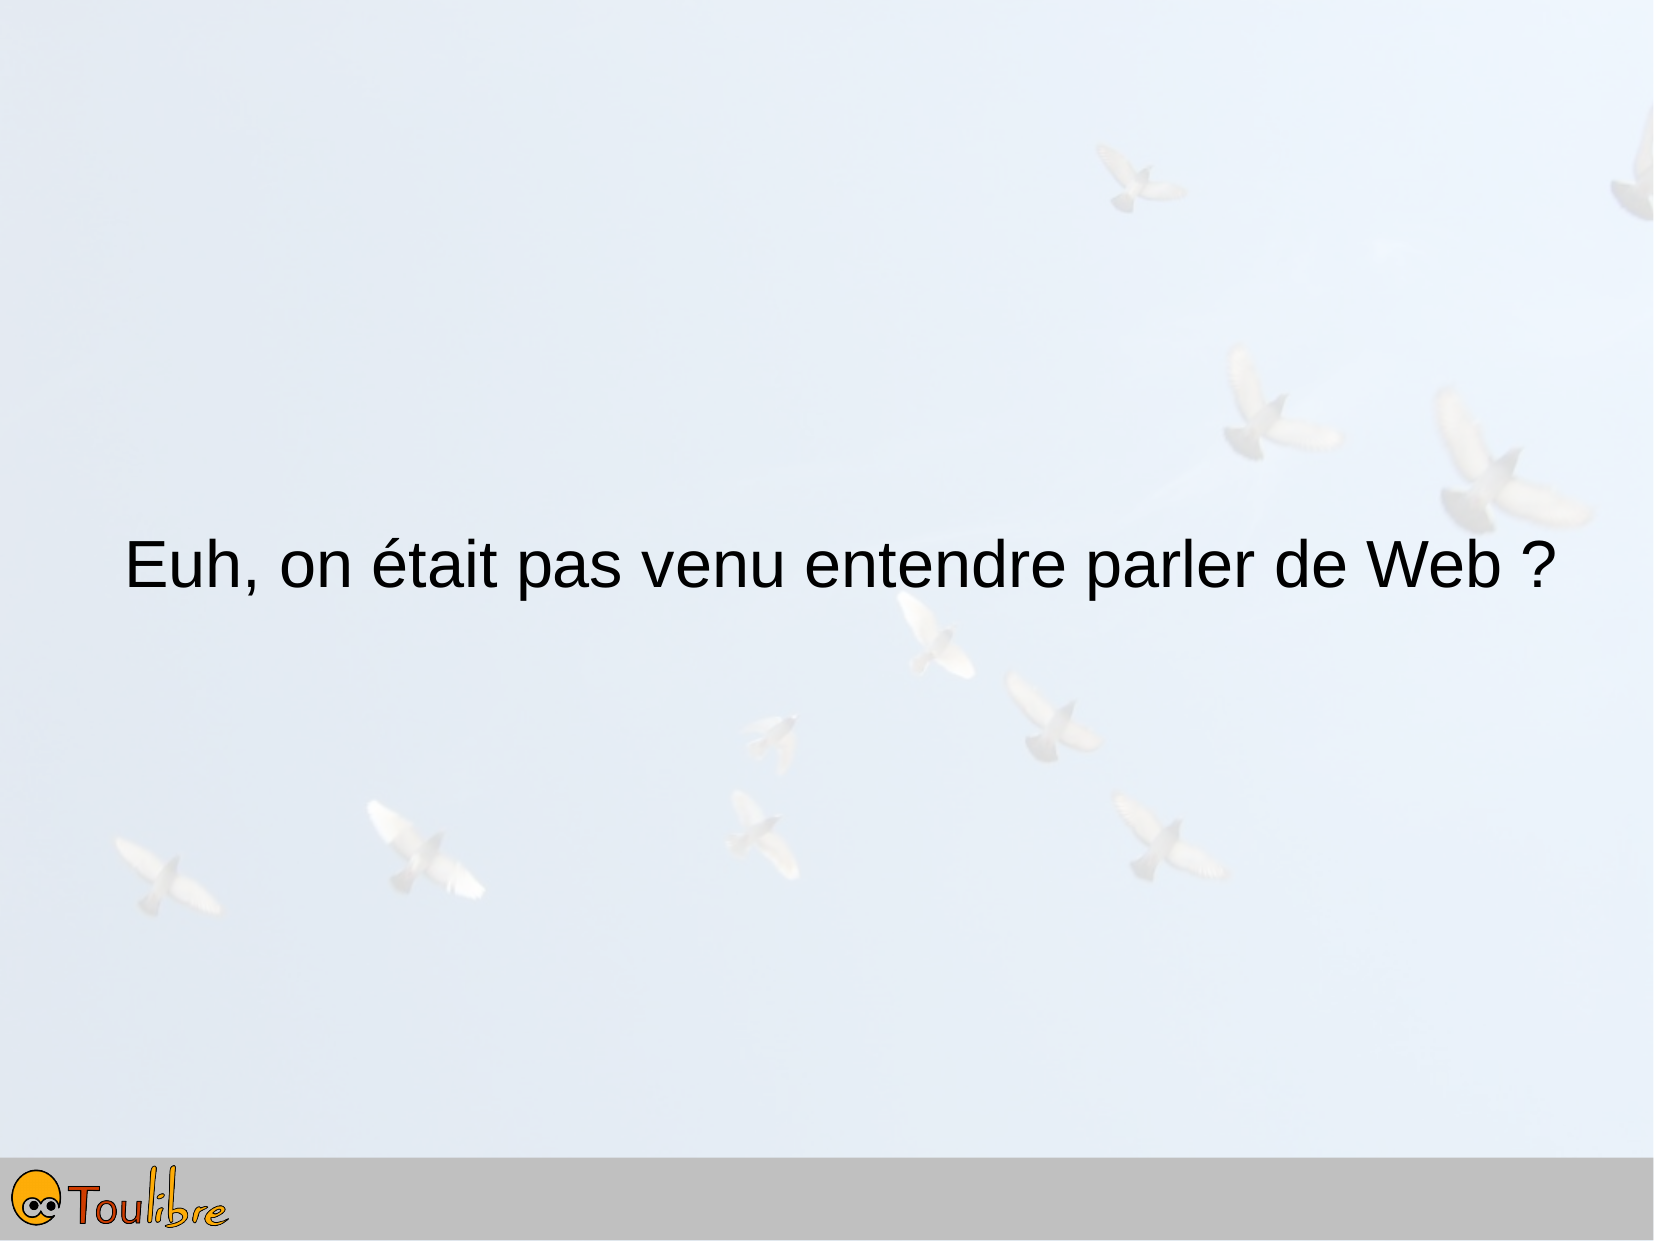

# Euh, on était pas venu entendre parler de Web ?